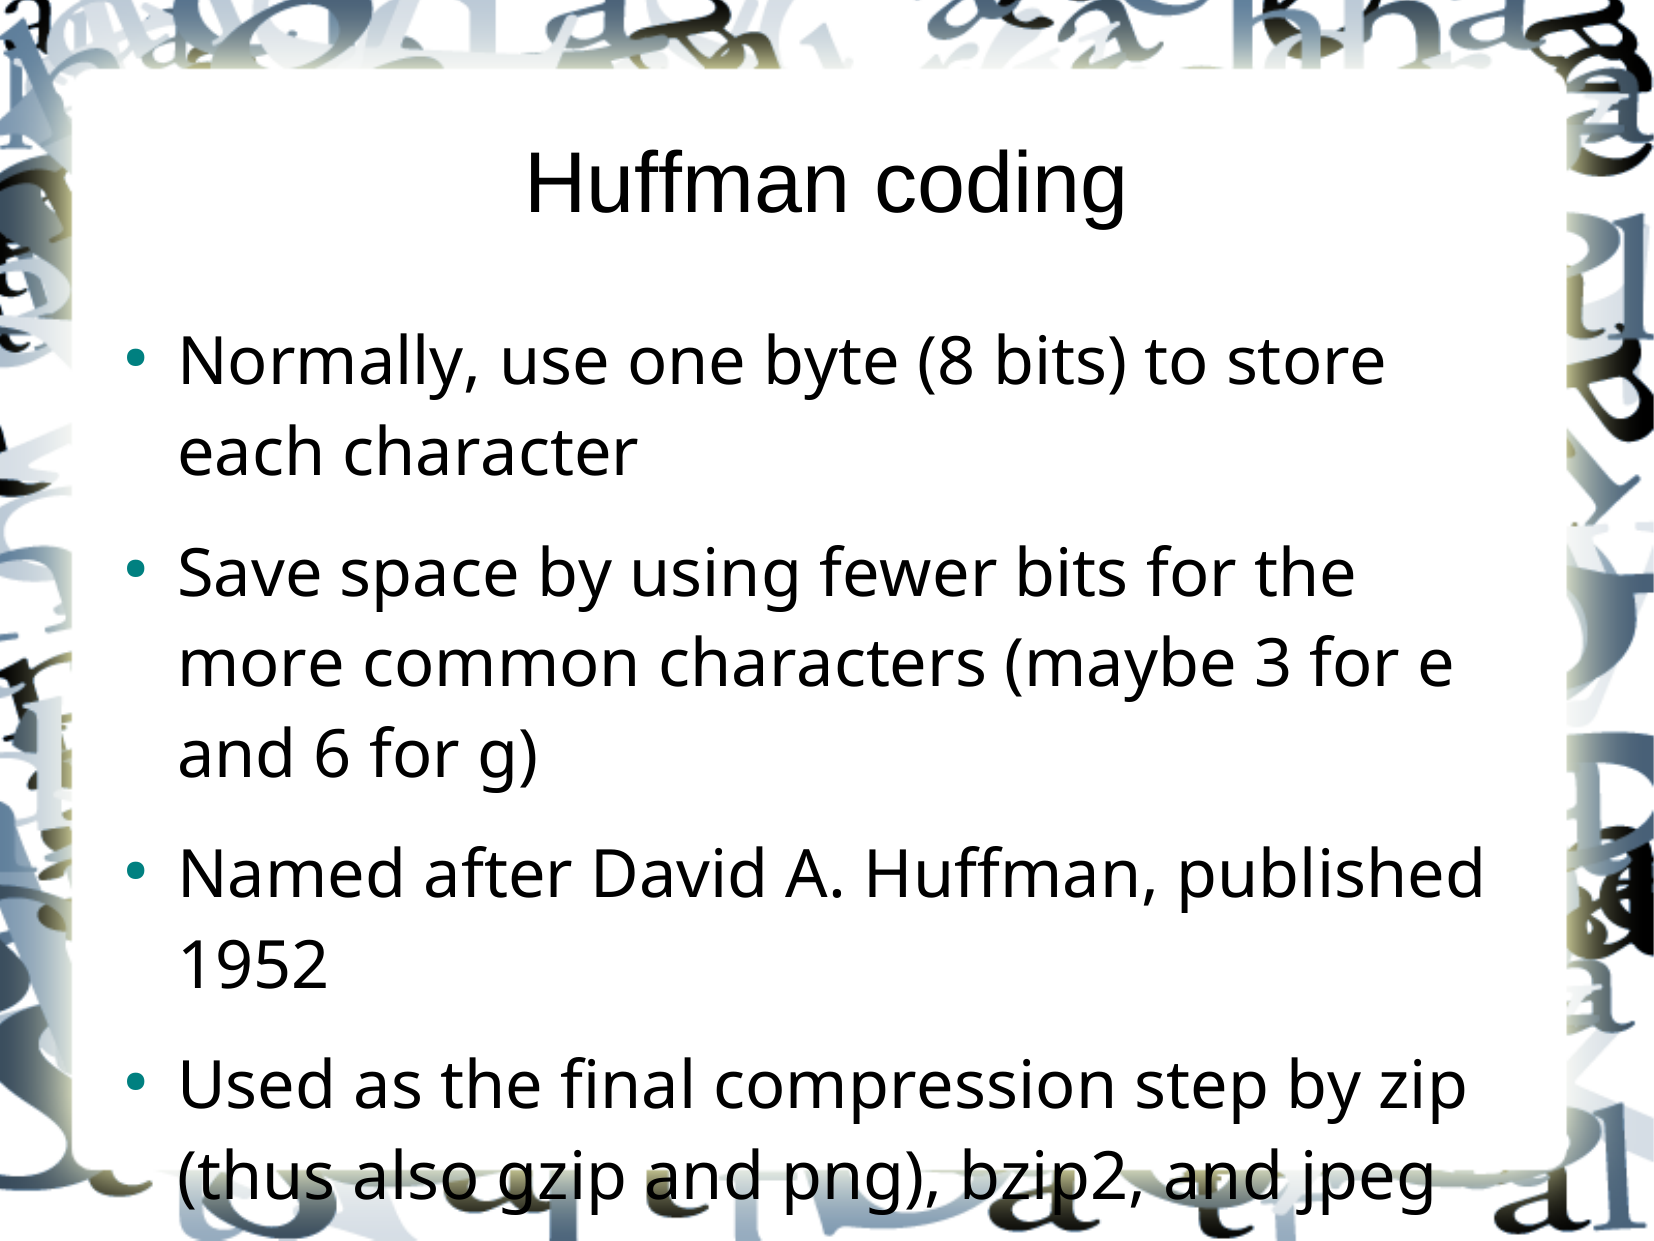

# Huffman coding
Normally, use one byte (8 bits) to store each character
Save space by using fewer bits for the more common characters (maybe 3 for e and 6 for g)
Named after David A. Huffman, published 1952
Used as the final compression step by zip (thus also gzip and png), bzip2, and jpeg